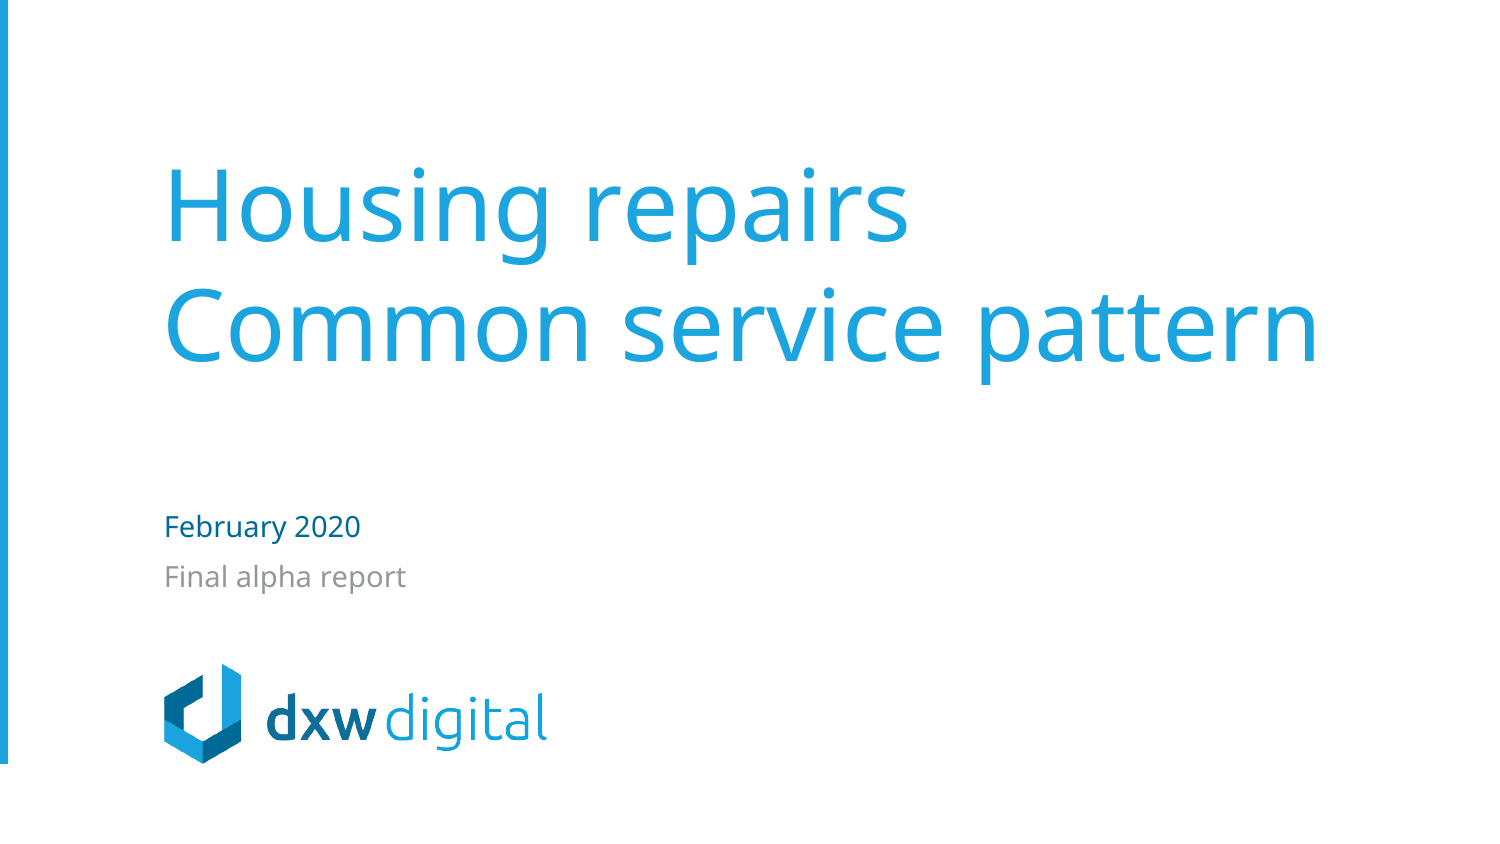

Housing repairs
Common service pattern
# February 2020
Final alpha report